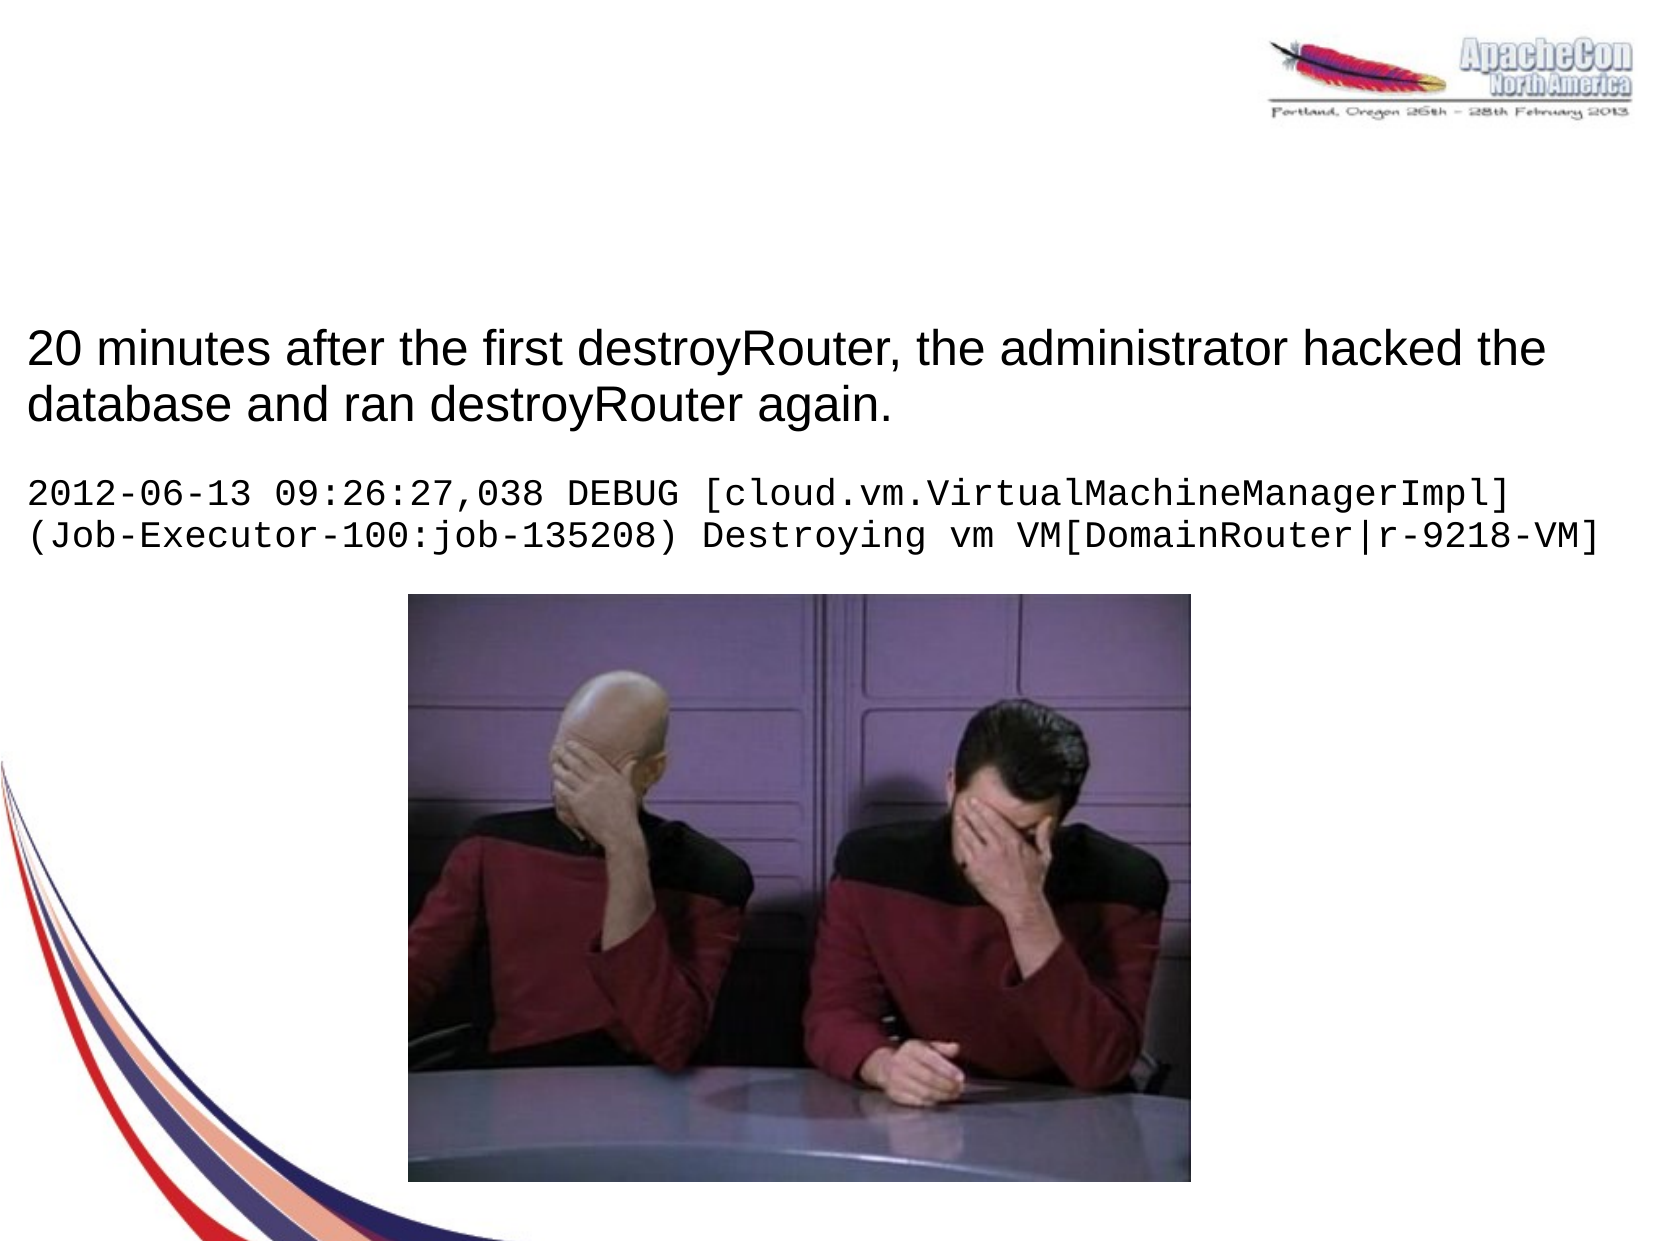

20 minutes after the first destroyRouter, the administrator hacked the database and ran destroyRouter again.
2012-06-13 09:26:27,038 DEBUG [cloud.vm.VirtualMachineManagerImpl] (Job-Executor-100:job-135208) Destroying vm VM[DomainRouter|r-9218-VM]